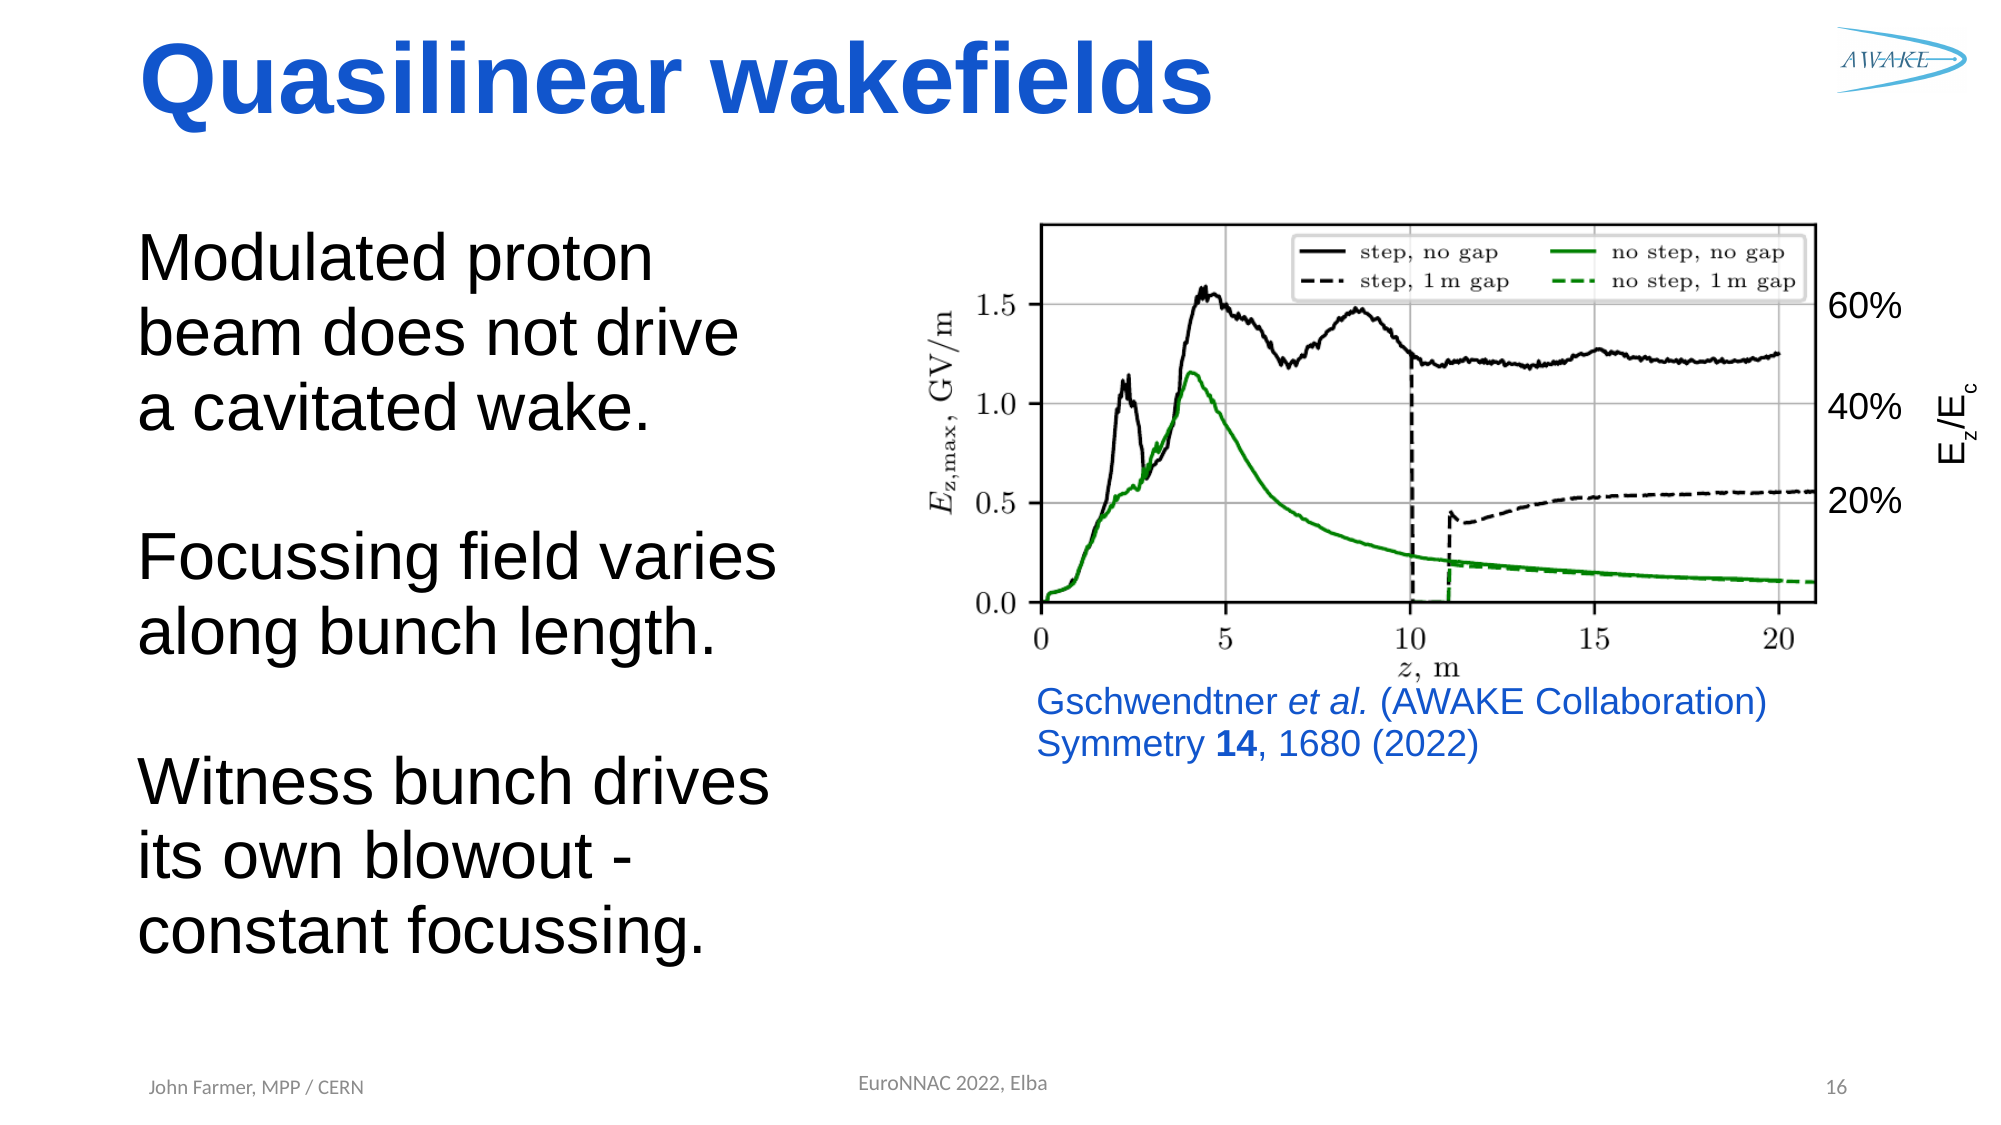

# Quasilinear wakefields
Modulated proton beam does not drive
a cavitated wake.
Focussing field varies along bunch length.
Witness bunch drives
its own blowout -
constant focussing.
60%
Ez/Ec
40%
20%
Gschwendtner et al. (AWAKE Collaboration)
Symmetry 14, 1680 (2022)
16